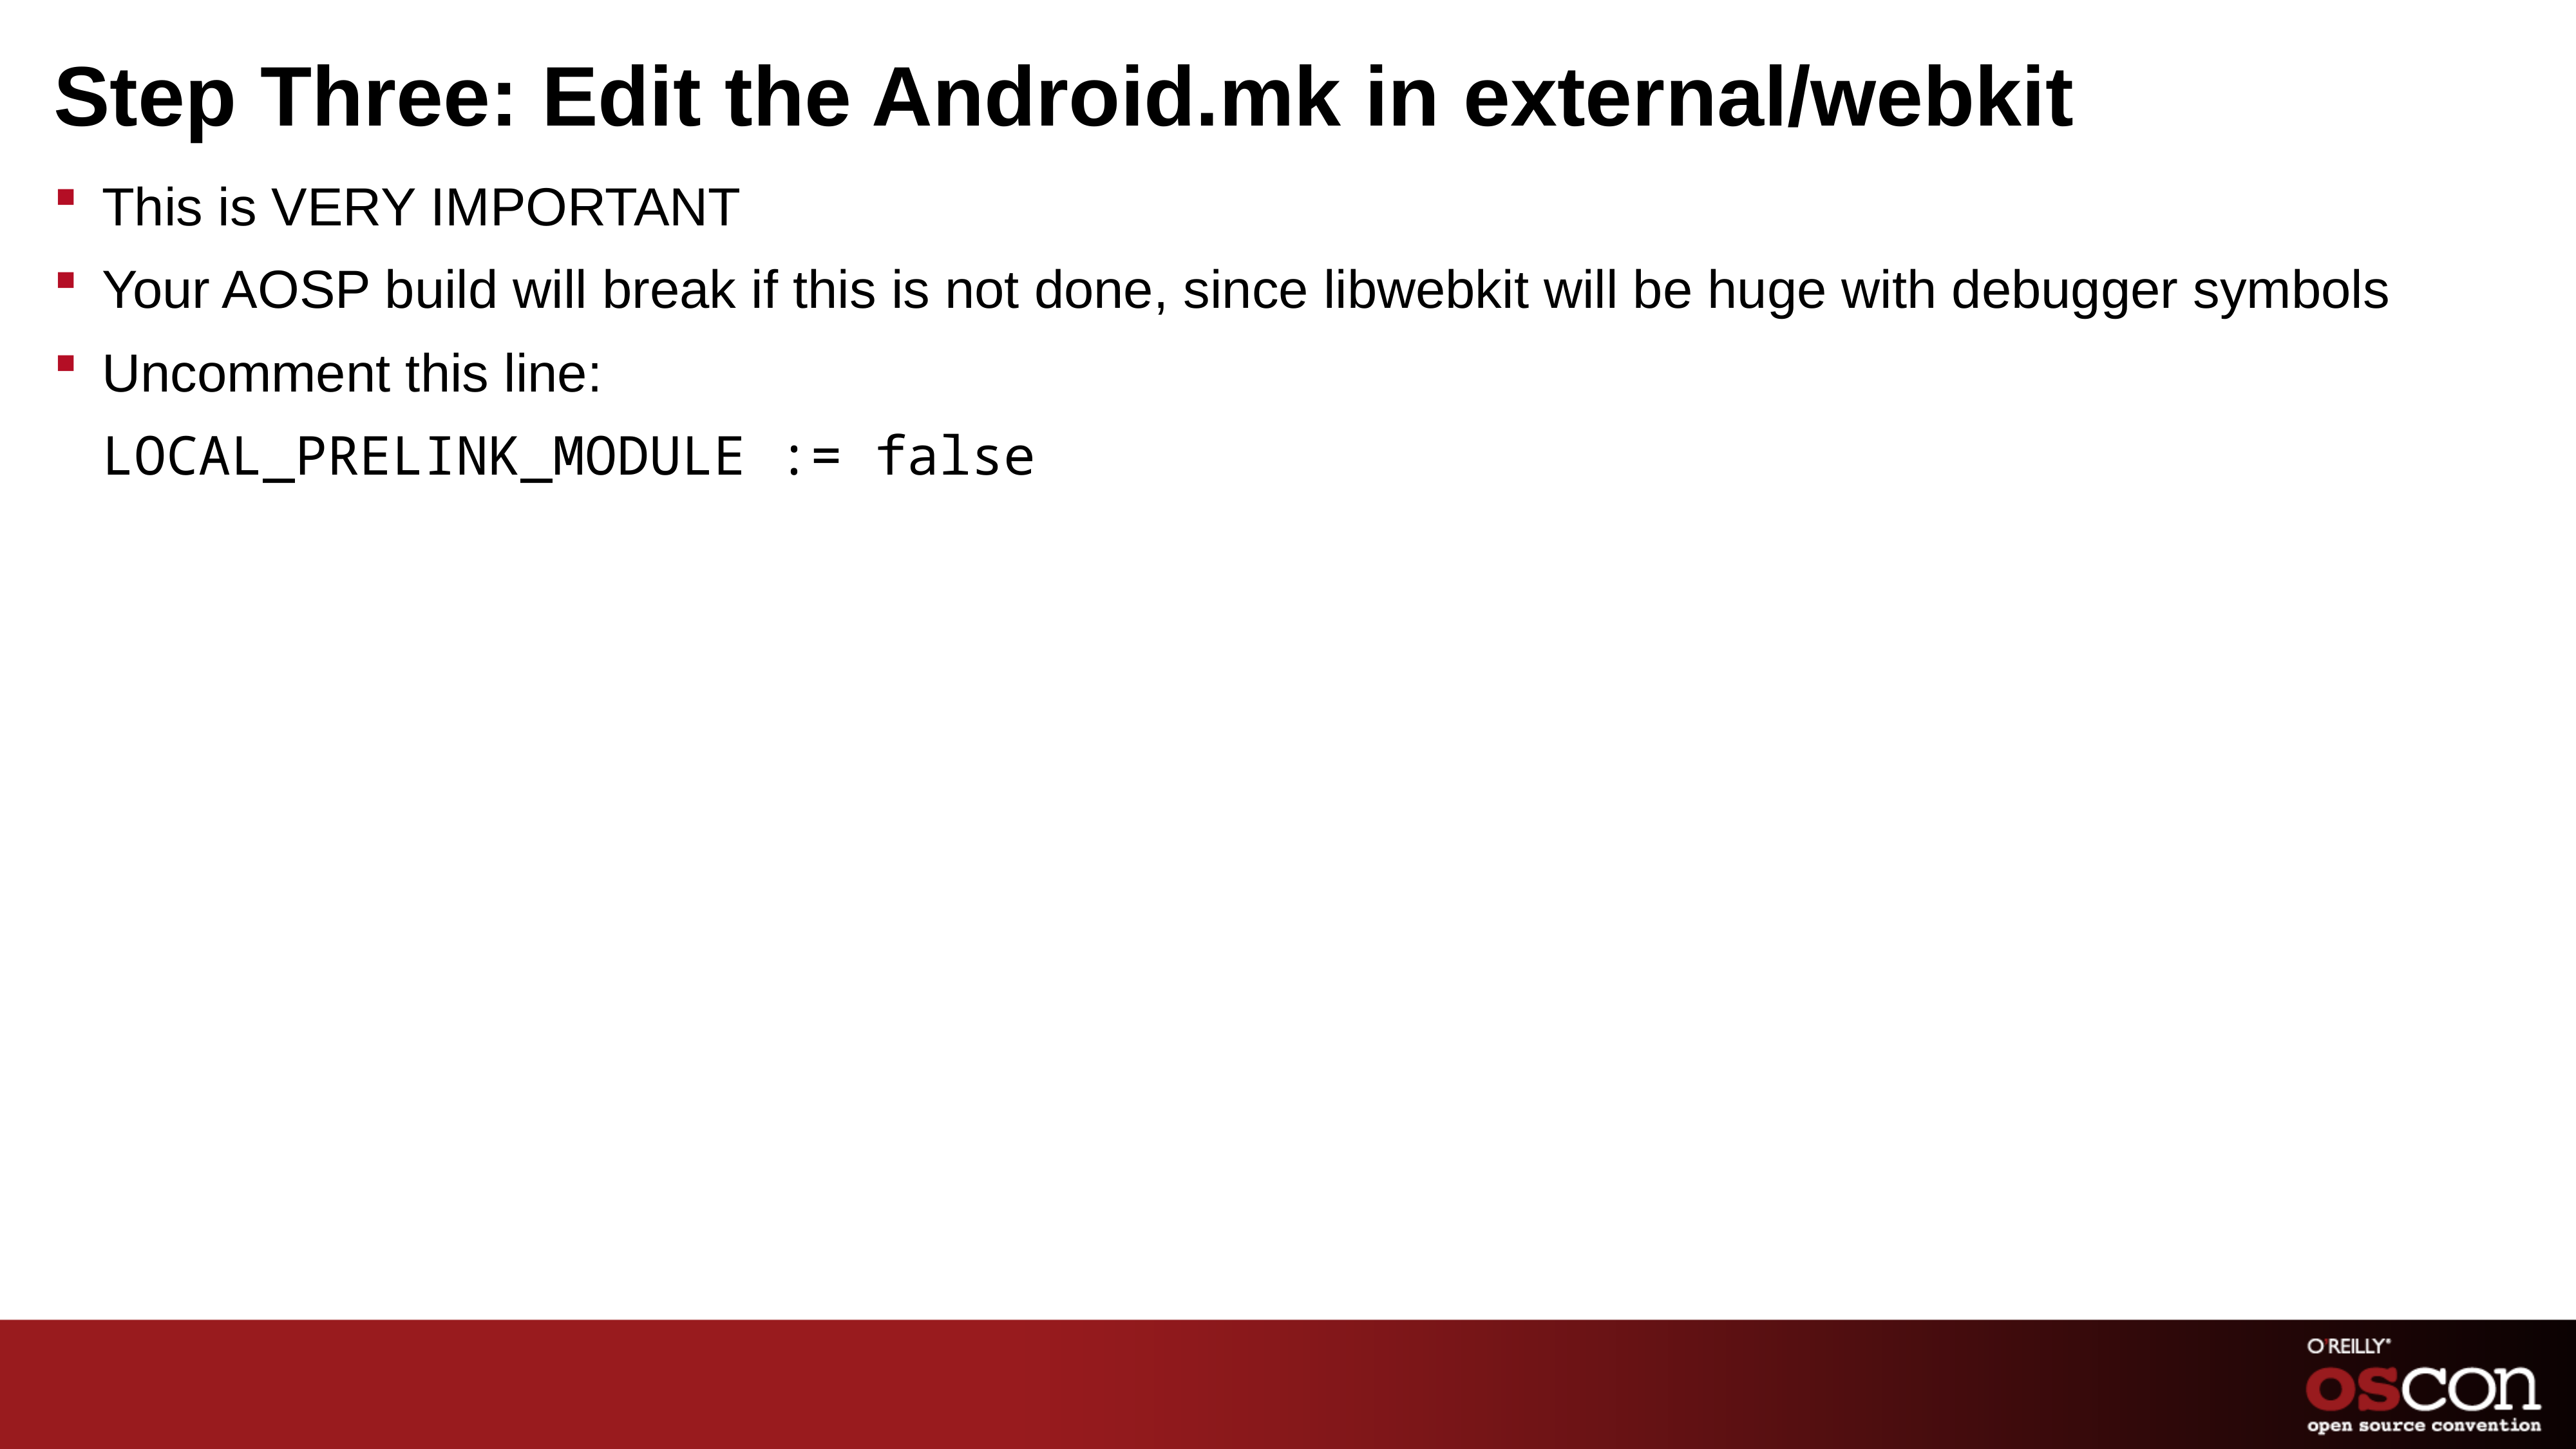

# Step Three: Edit the Android.mk in external/webkit
This is VERY IMPORTANT
Your AOSP build will break if this is not done, since libwebkit will be huge with debugger symbols
Uncomment this line:
LOCAL_PRELINK_MODULE := false